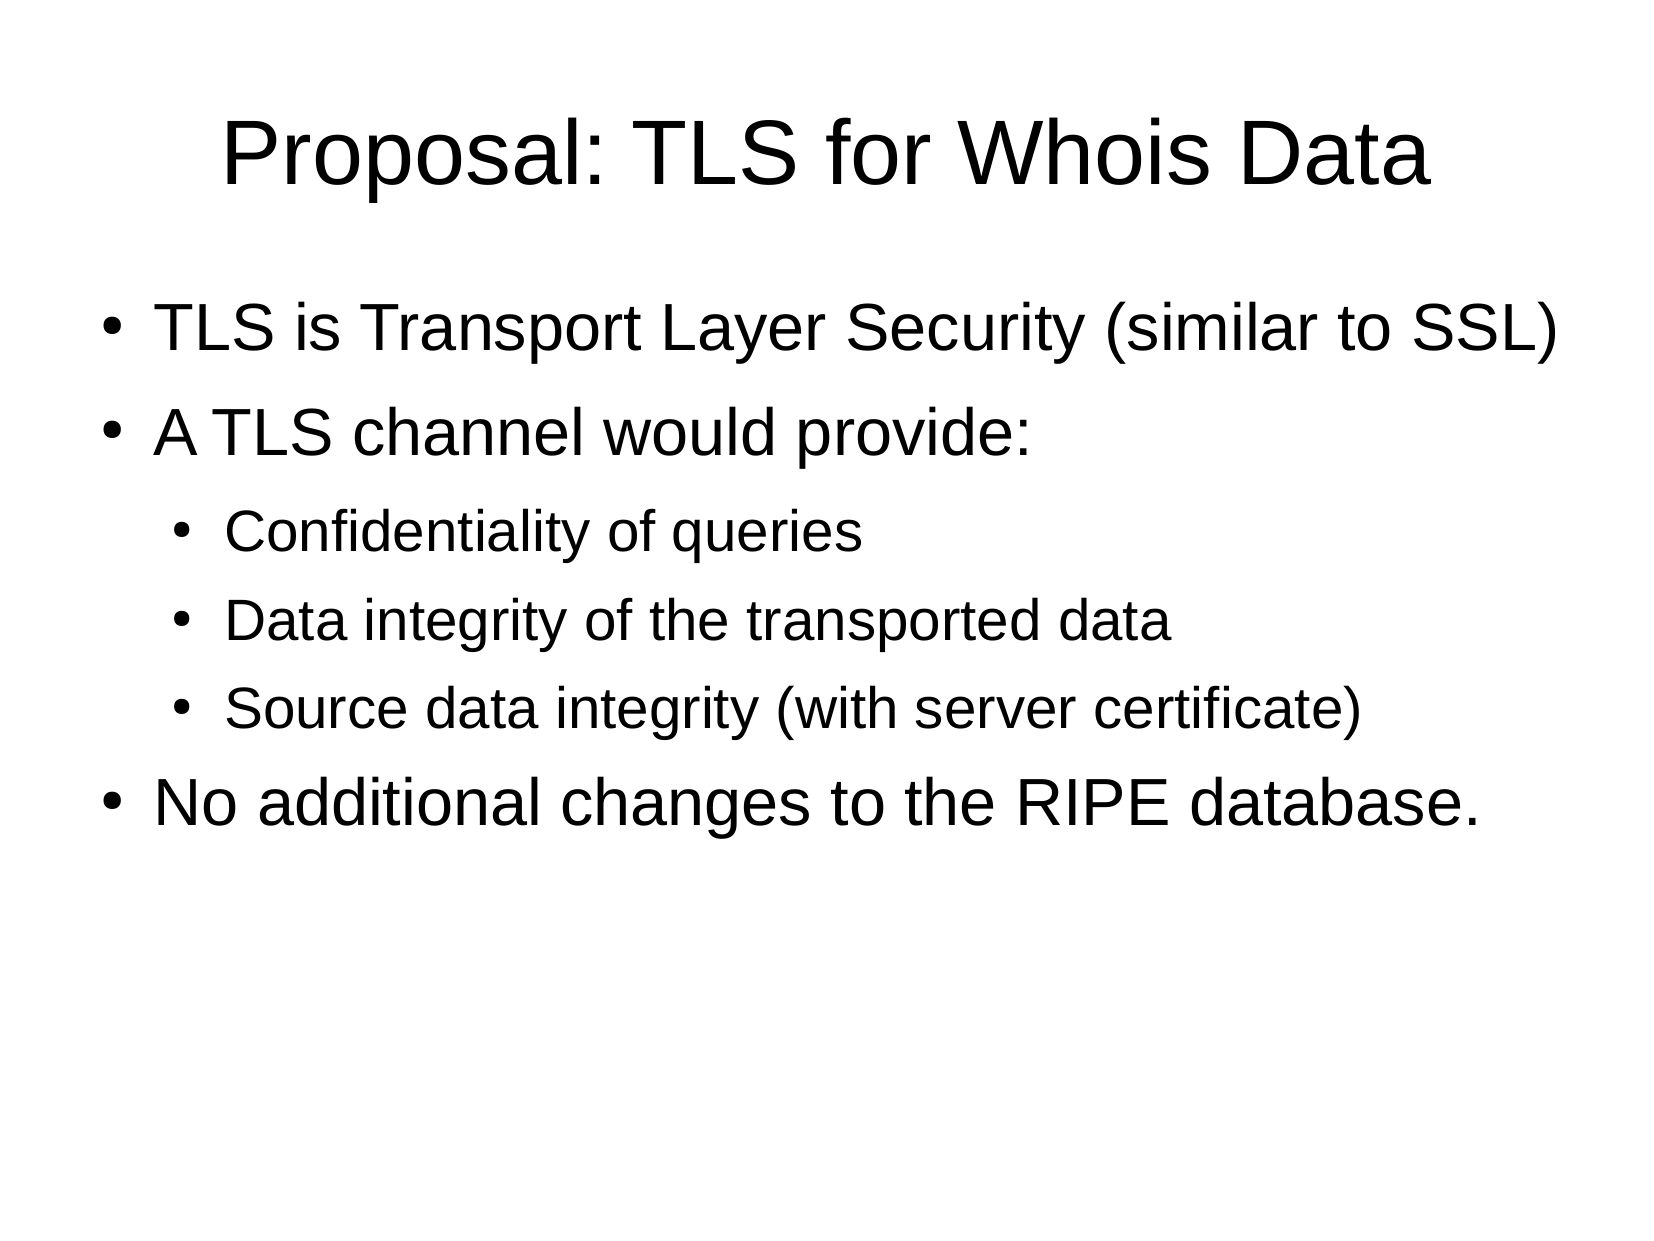

# Proposal: TLS for Whois Data
TLS is Transport Layer Security (similar to SSL)
A TLS channel would provide:
Confidentiality of queries
Data integrity of the transported data
Source data integrity (with server certificate)
No additional changes to the RIPE database.